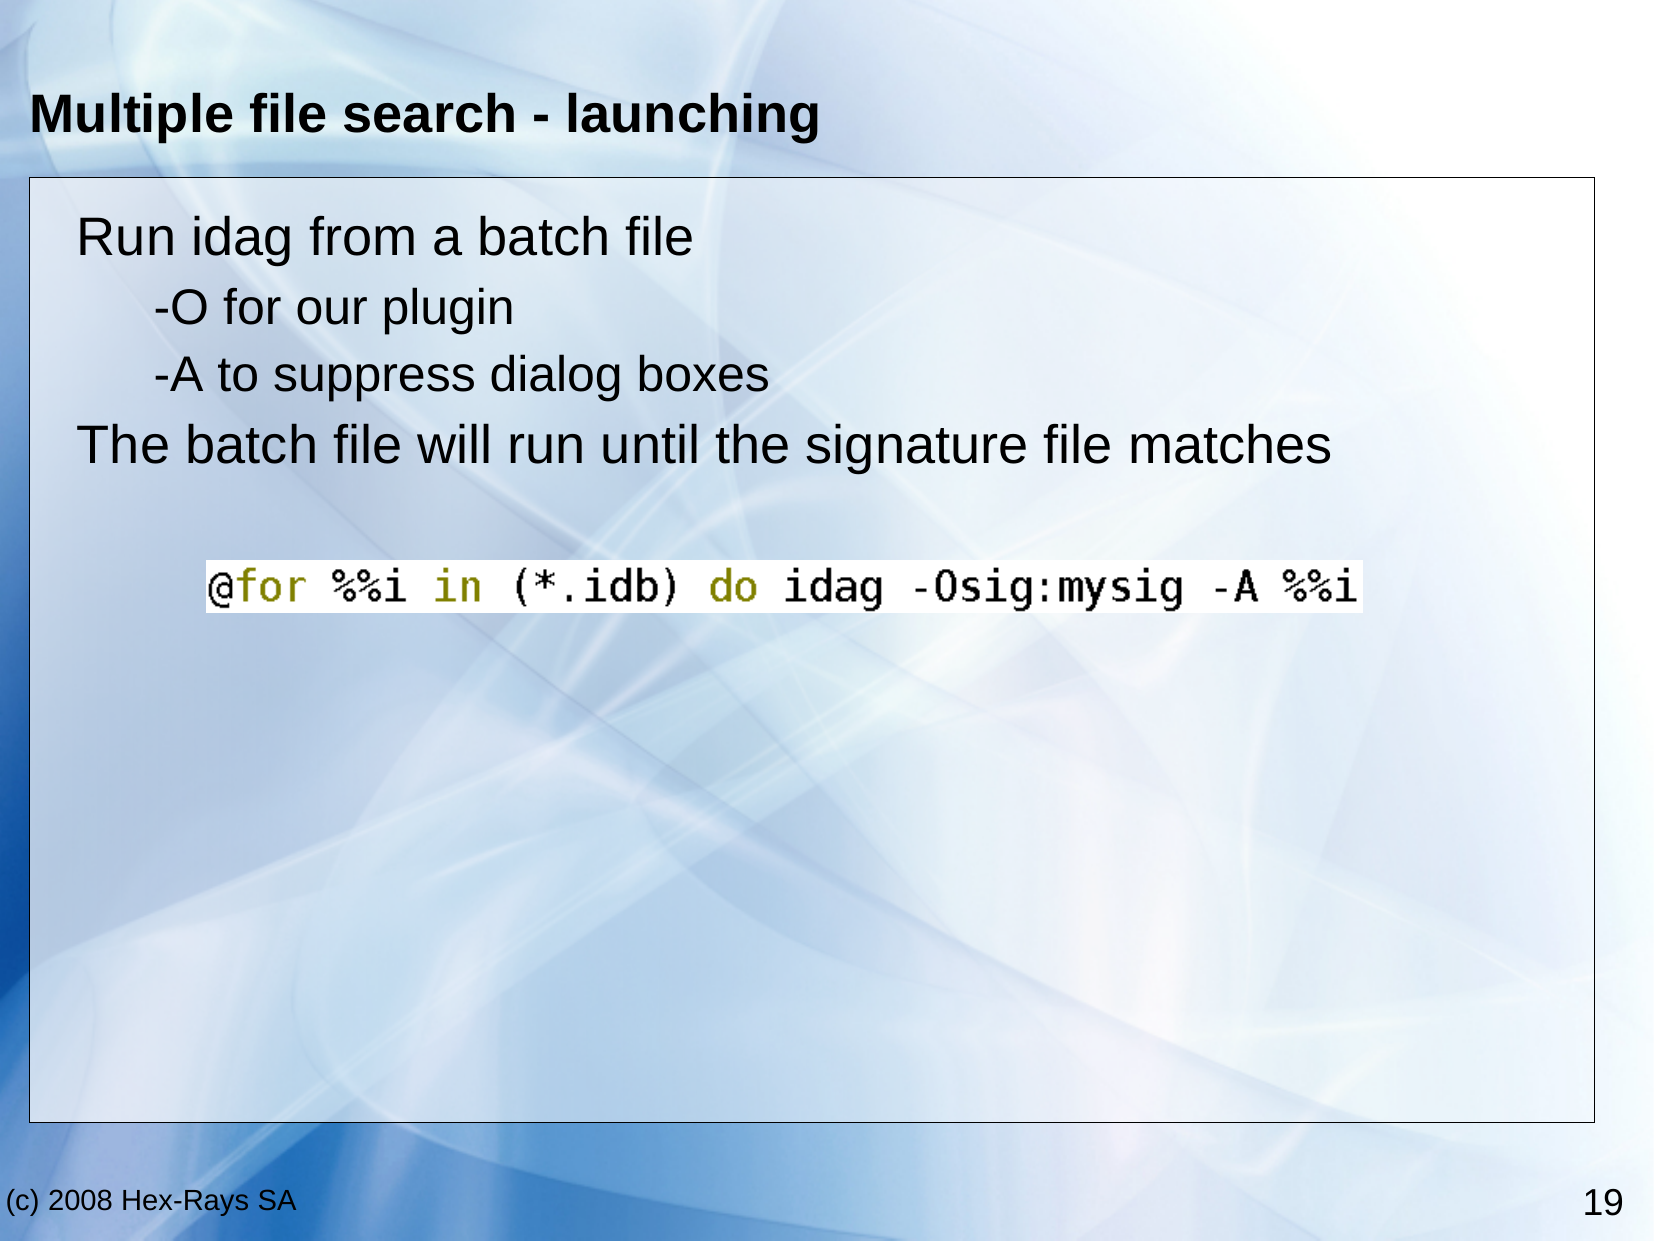

# Multiple file search - launching
Run idag from a batch file
-O for our plugin
-A to suppress dialog boxes
The batch file will run until the signature file matches
19
(c) 2008 Hex-Rays SA